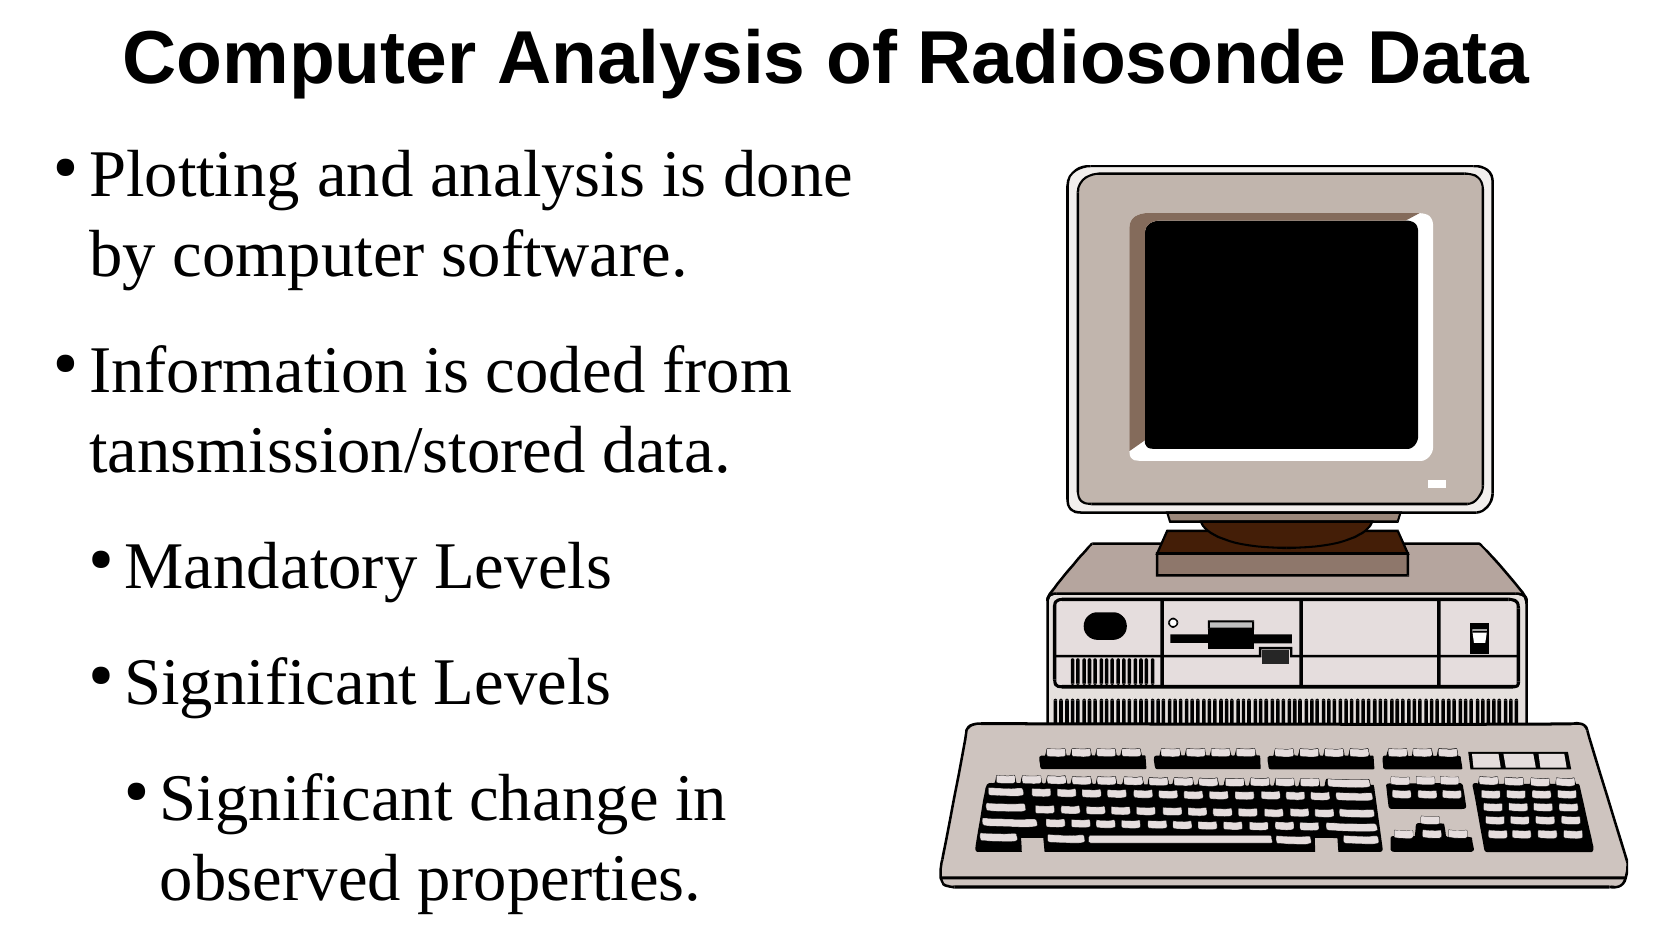

# Computer Analysis of Radiosonde Data
Plotting and analysis is done by computer software.
Information is coded from tansmission/stored data.
Mandatory Levels
Significant Levels
Significant change in observed properties.